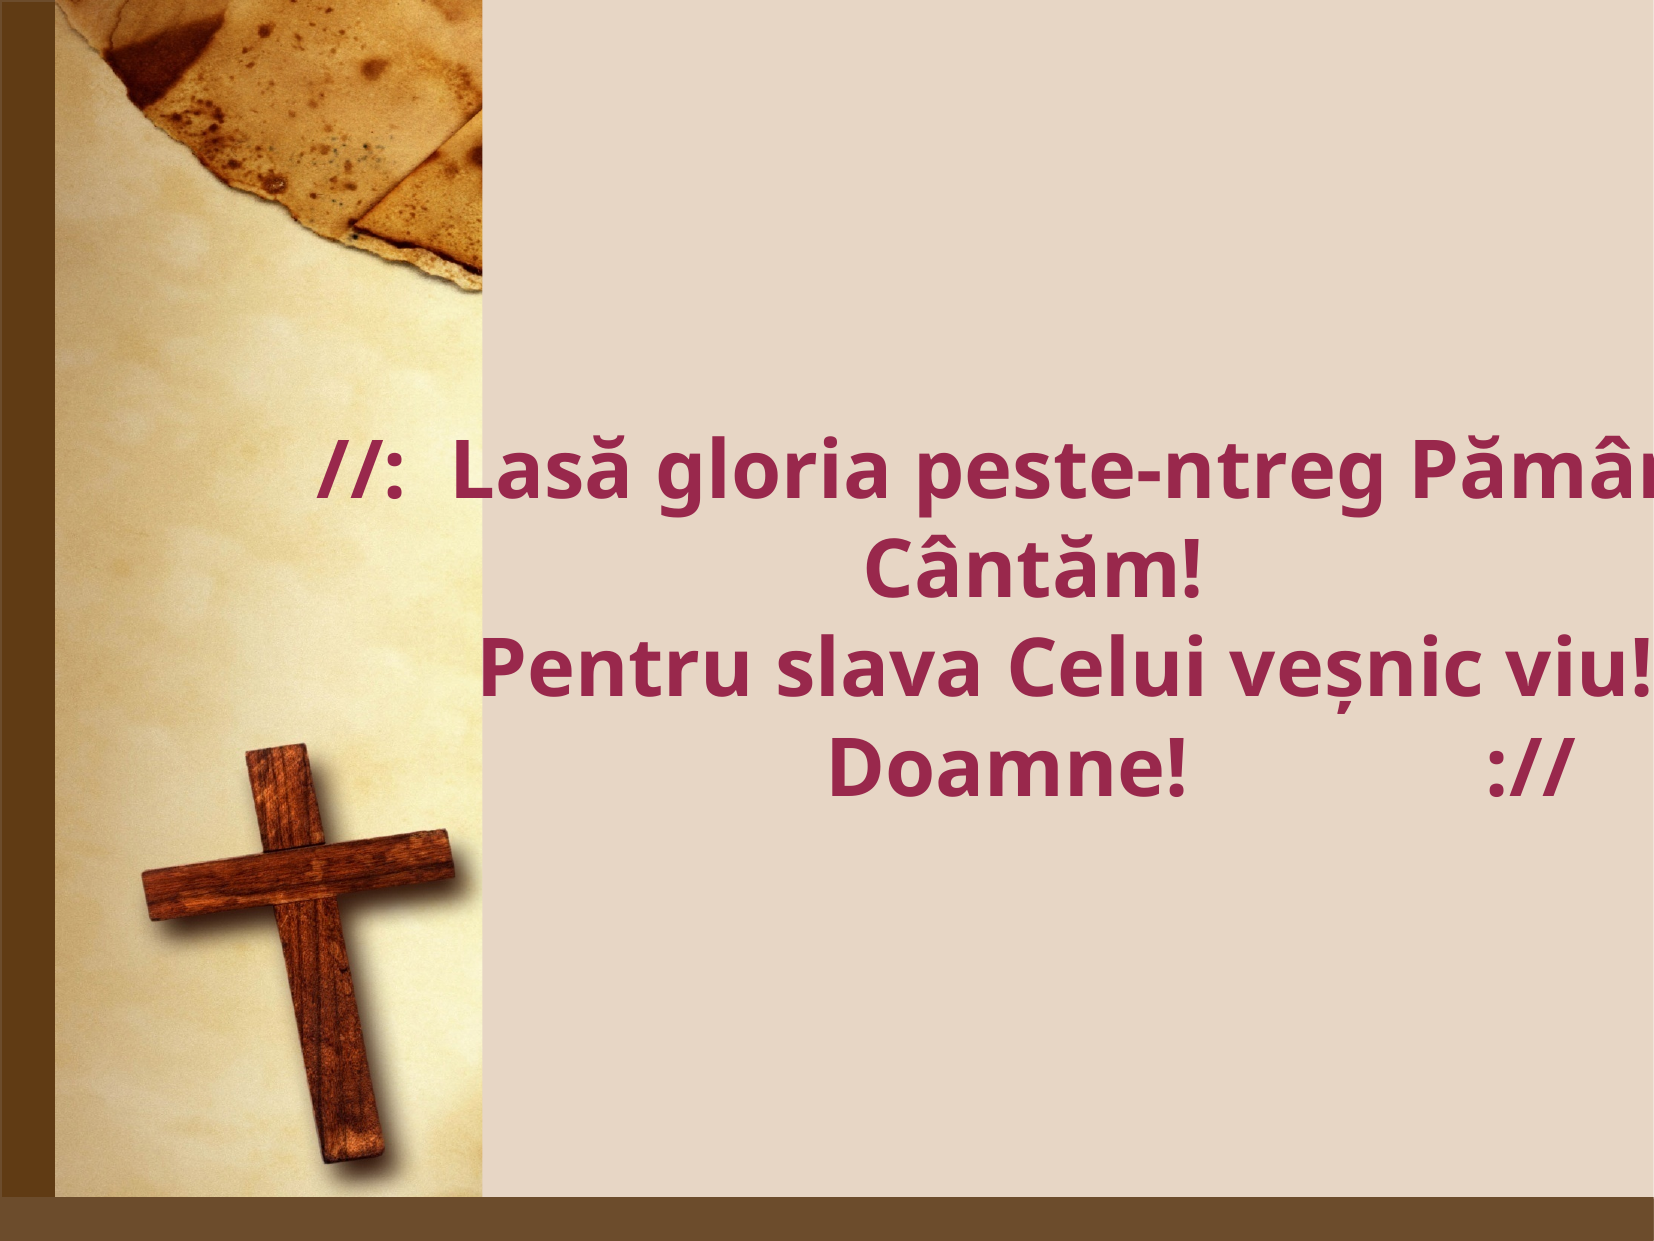

//: Lasă gloria peste-ntreg Pământ!
Cântăm!
 Pentru slava Celui veșnic viu!
			Doamne! ://